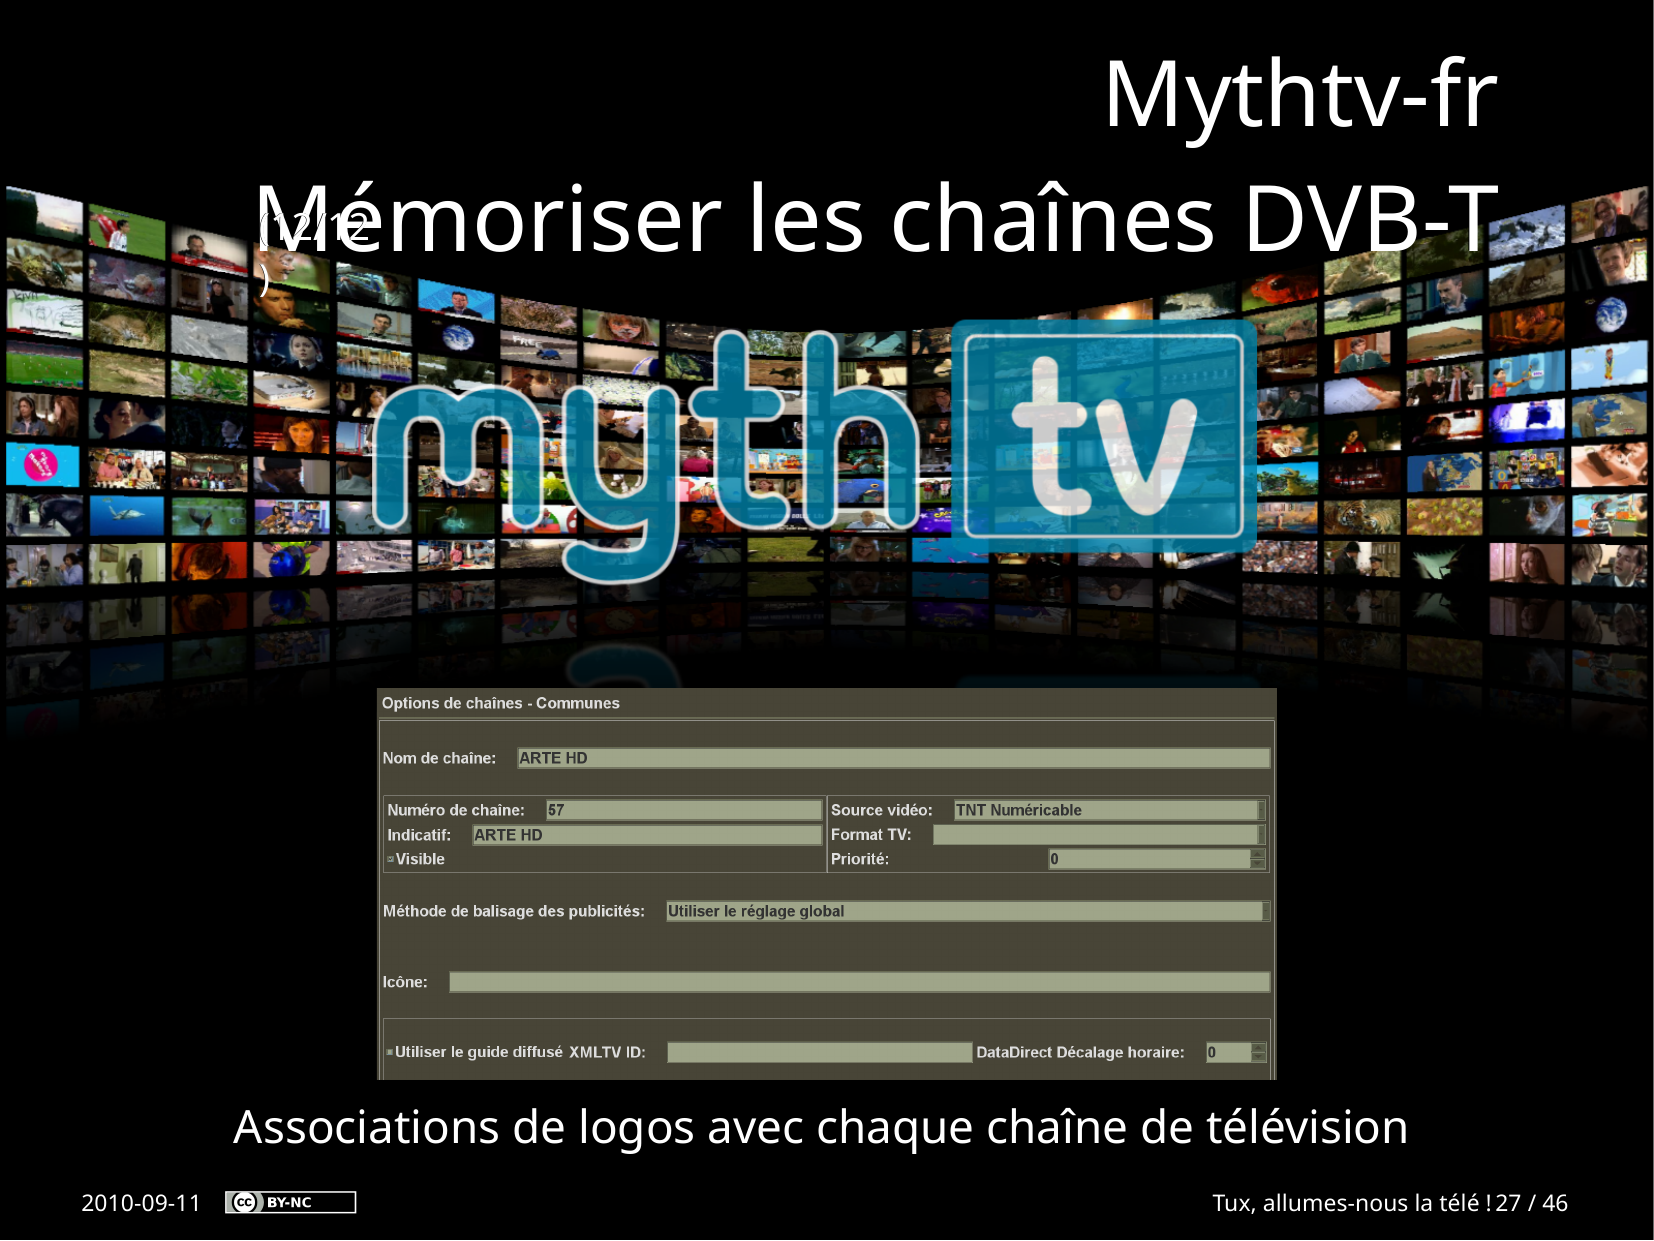

# Mythtv-fr Mémoriser les chaînes DVB-T
(12/12)
Associations de logos avec chaque chaîne de télévision
2010-09-11
Tux, allumes-nous la télé !
27